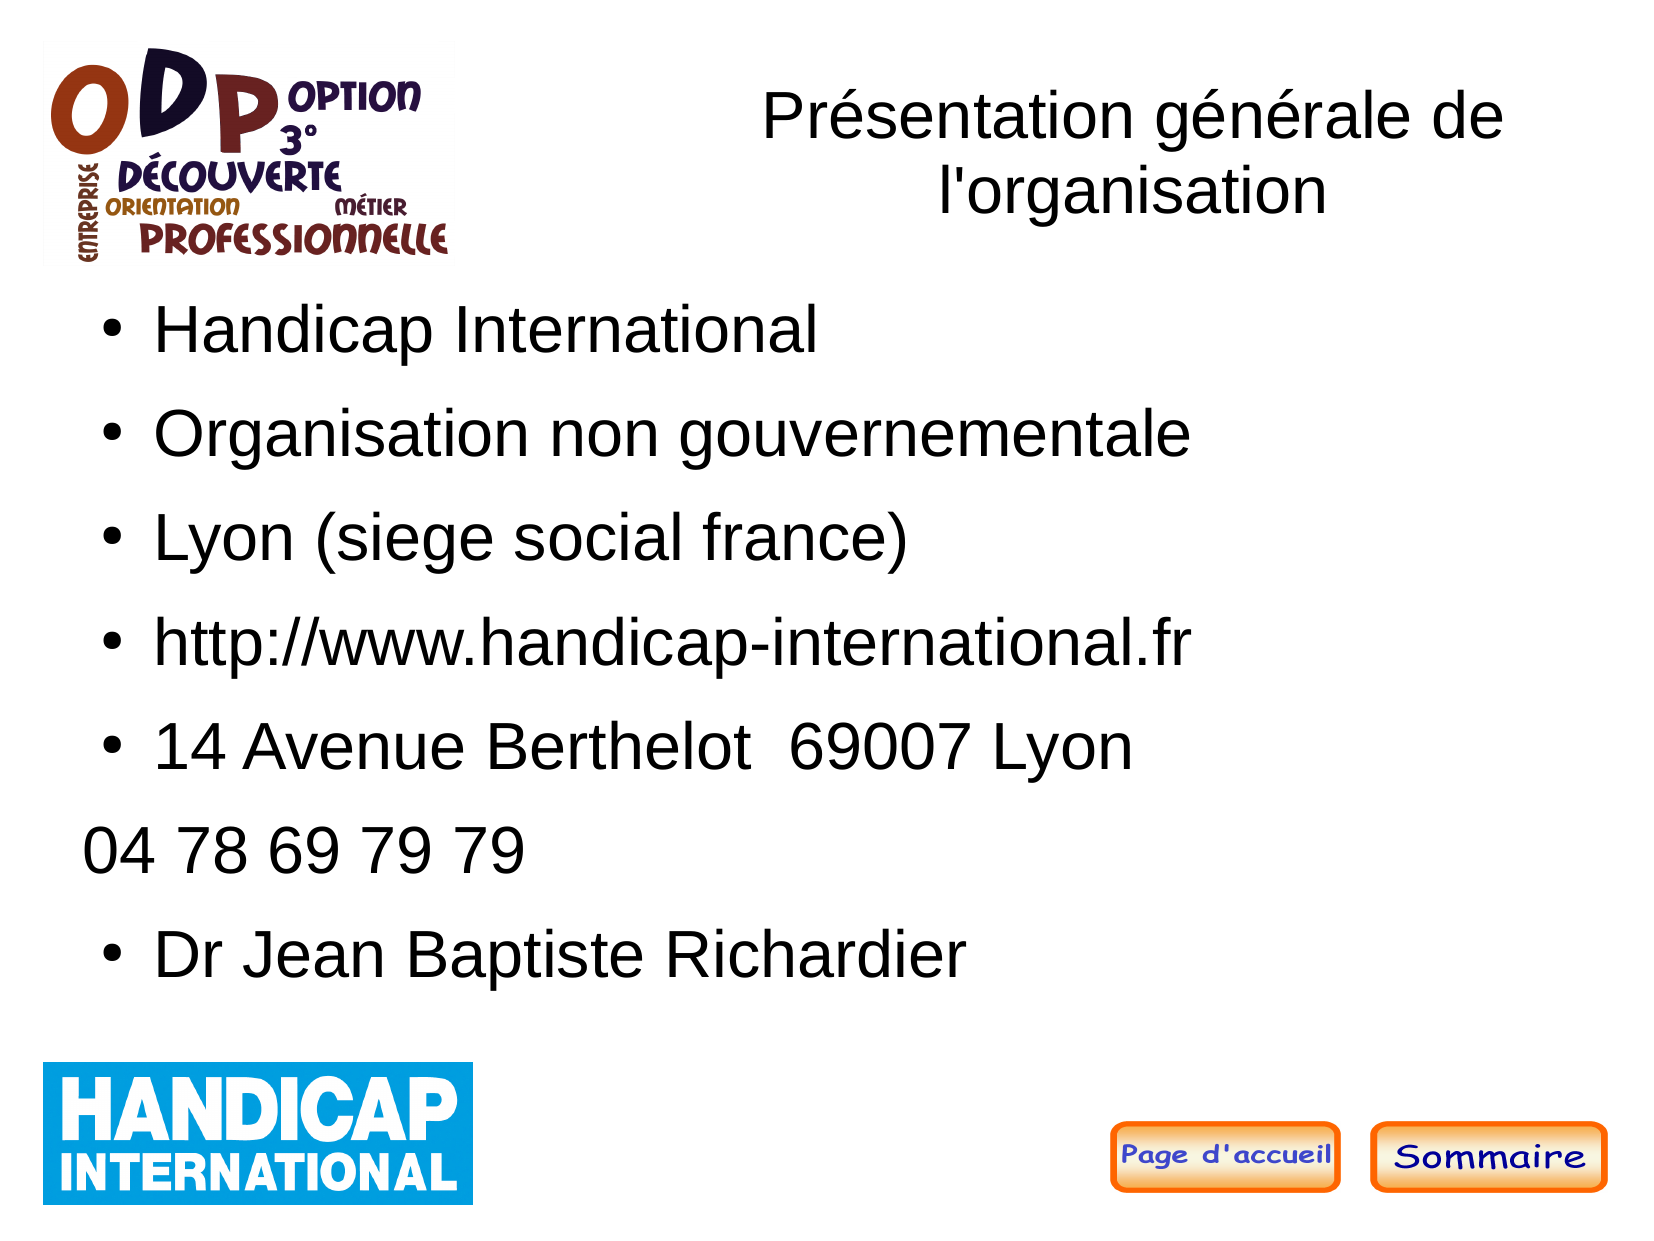

# Présentation générale de l'organisation
Handicap International
Organisation non gouvernementale
Lyon (siege social france)
http://www.handicap-international.fr
14 Avenue Berthelot 69007 Lyon
04 78 69 79 79
Dr Jean Baptiste Richardier